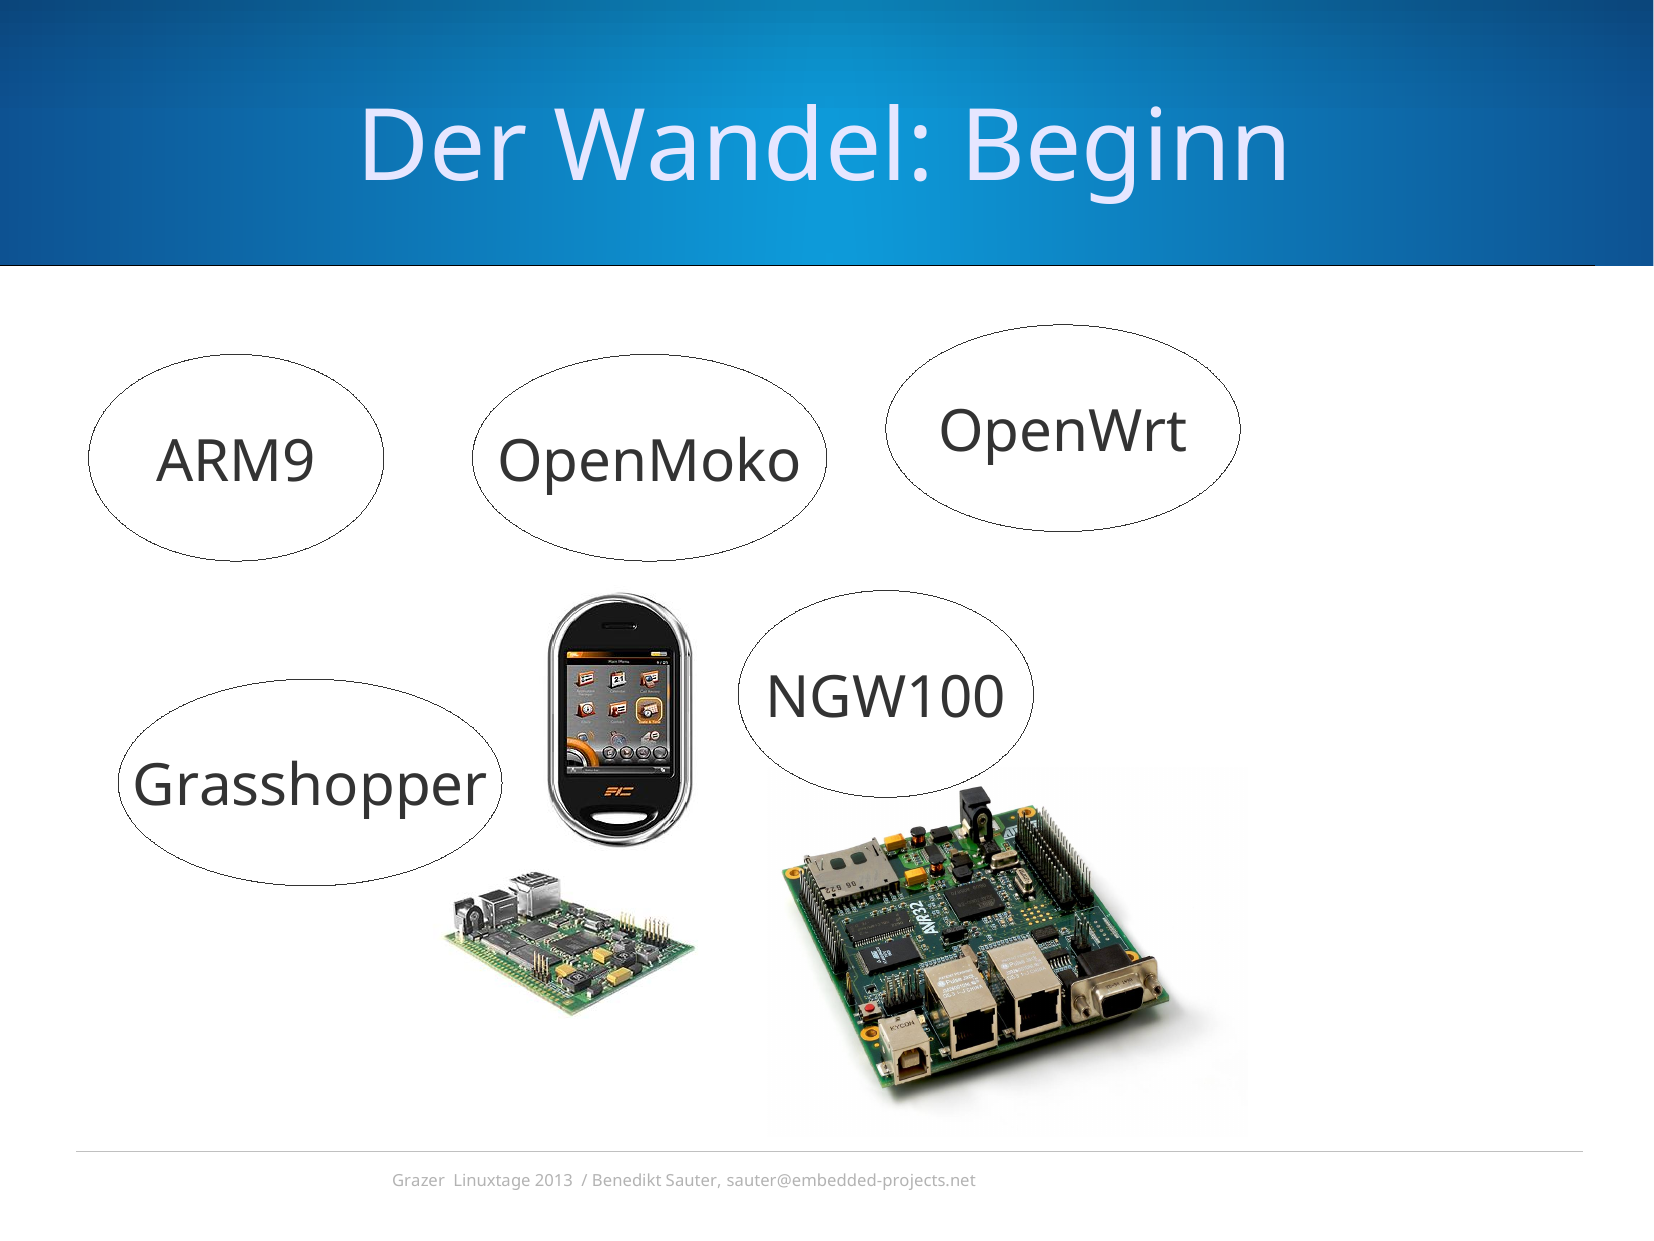

# Der Wandel: Beginn
OpenWrt
ARM9
OpenMoko
NGW100
Grasshopper